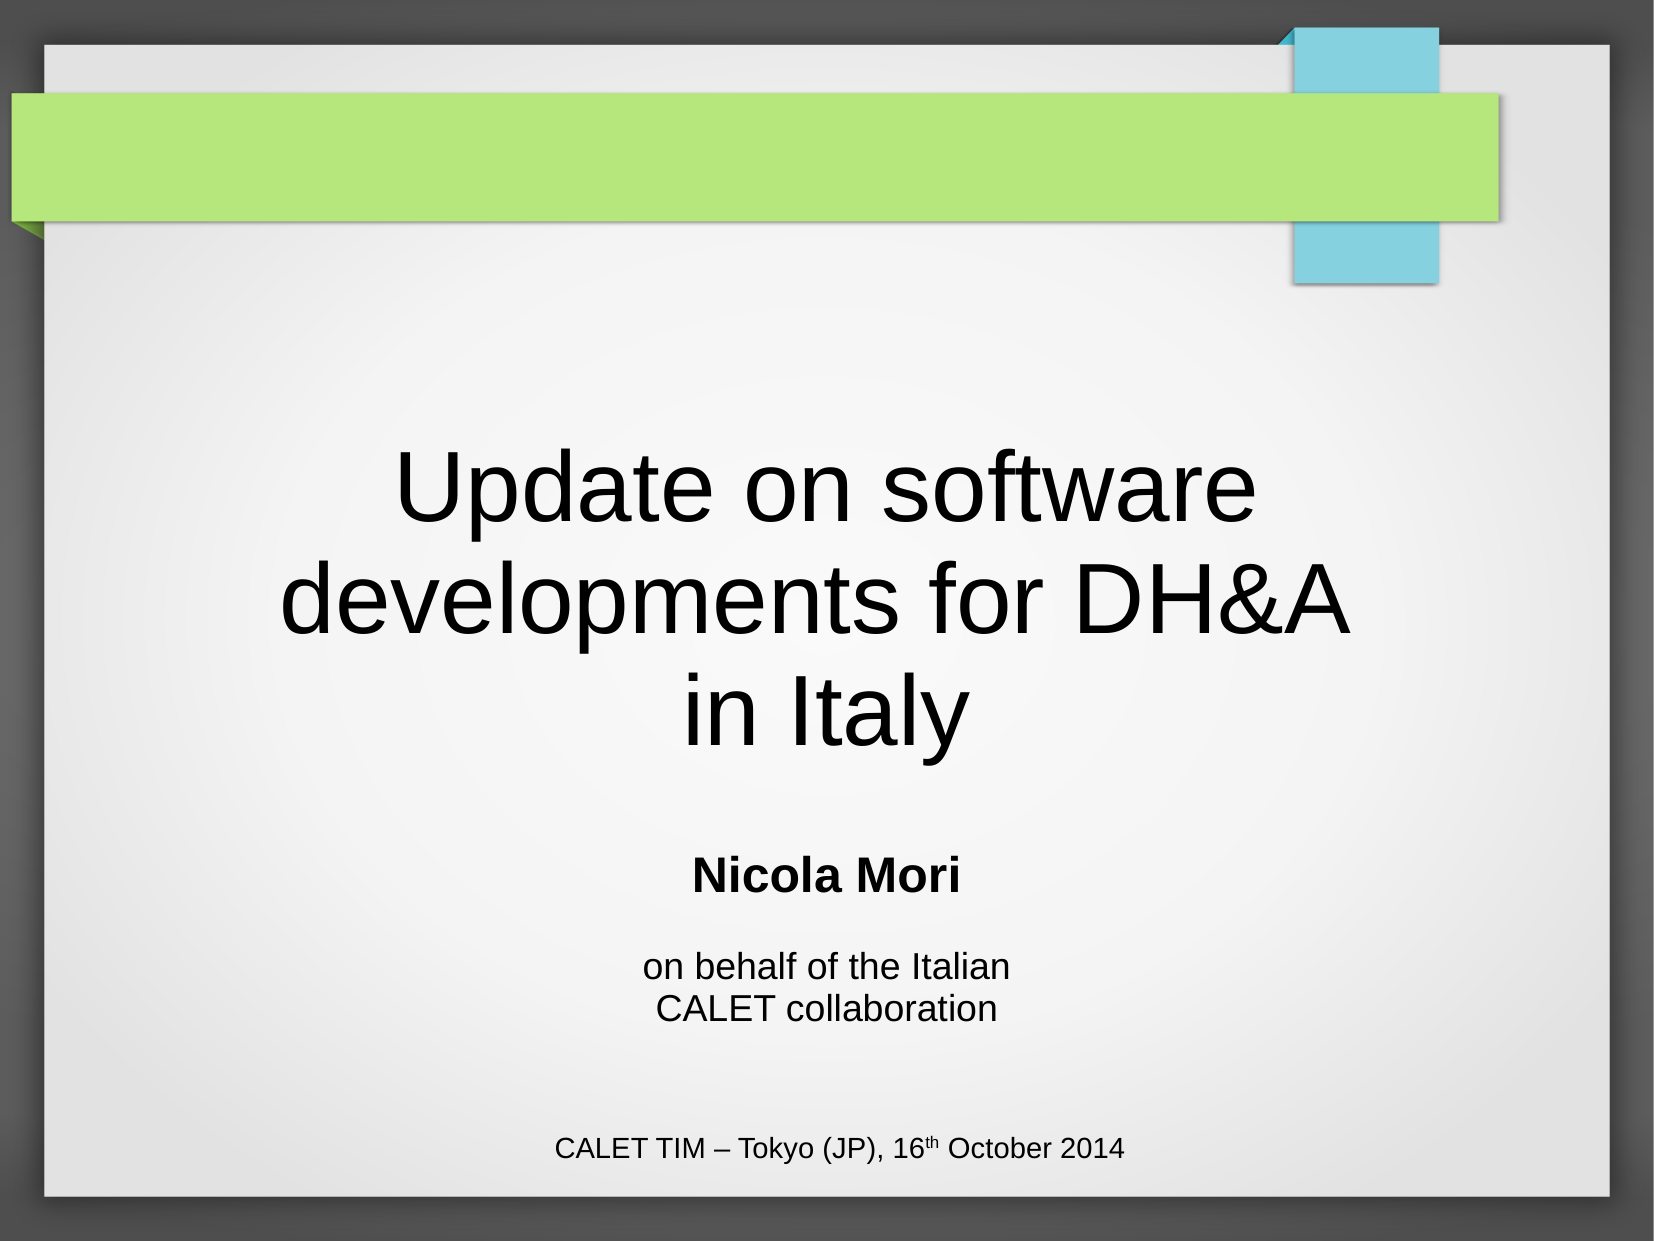

#
Update on software developments for DH&A
in Italy
Nicola Mori
on behalf of the Italian CALET collaboration
CALET TIM – Tokyo (JP), 16th October 2014